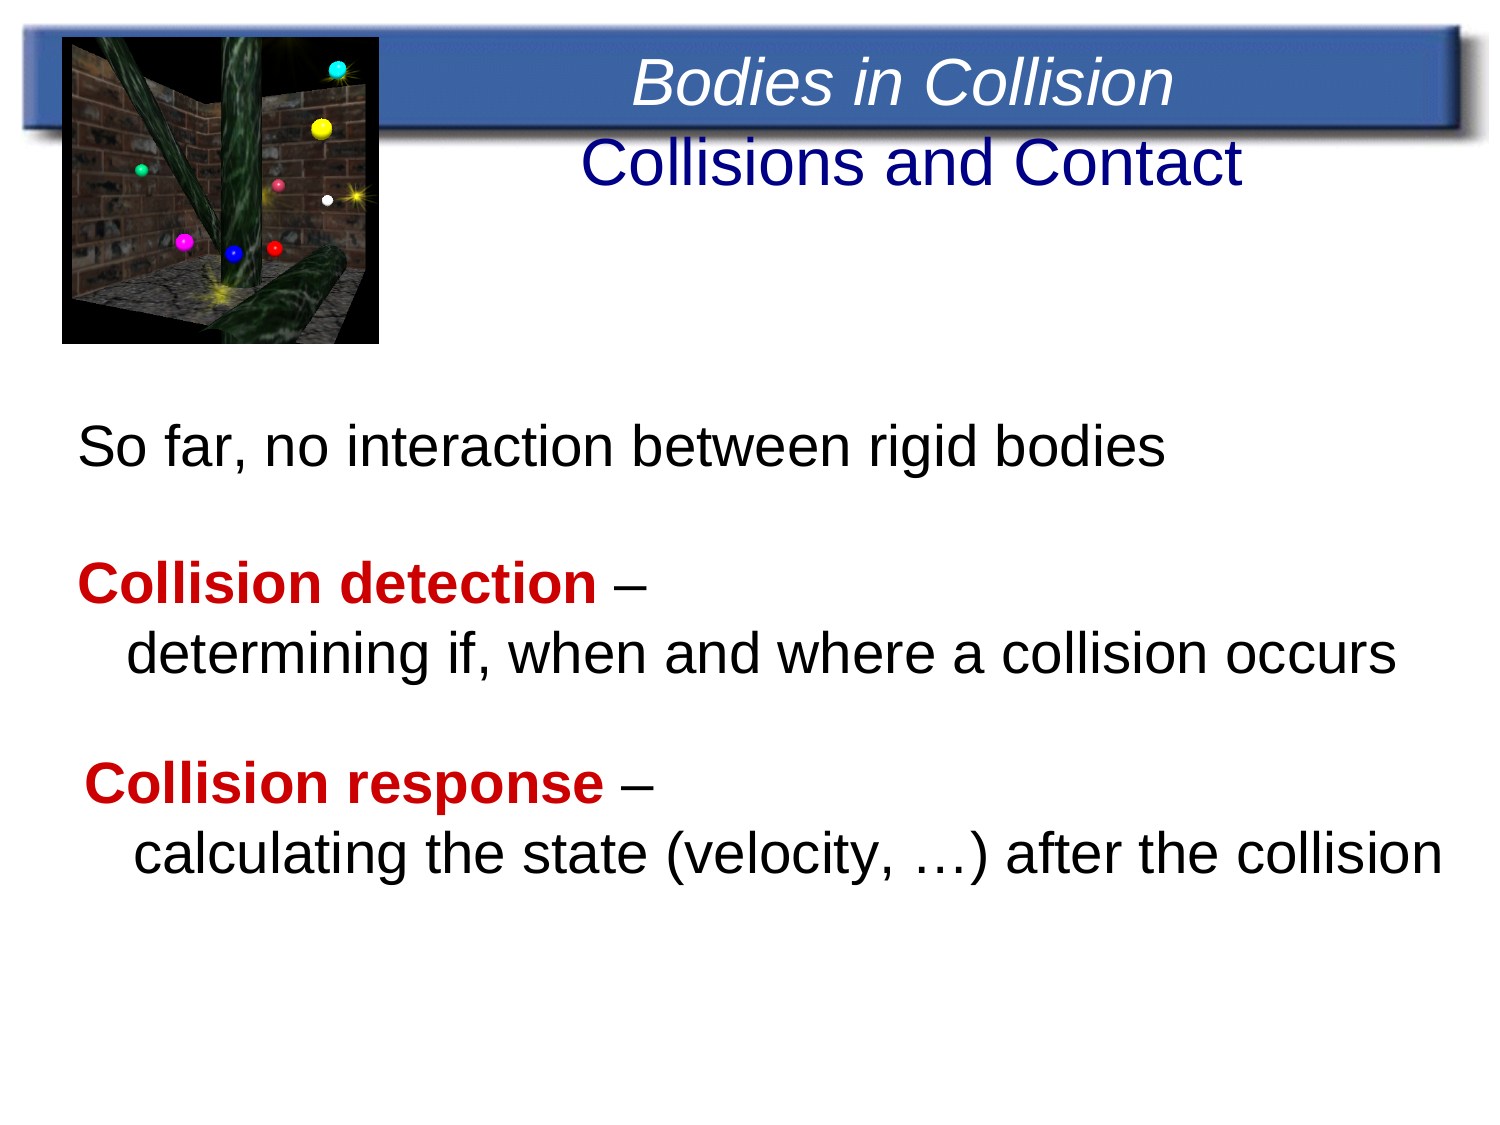

# Bodies in Collision Collisions and Contact
So far, no interaction between rigid bodies
Collision detection –
 determining if, when and where a collision occurs
Collision response –
 calculating the state (velocity, …) after the collision